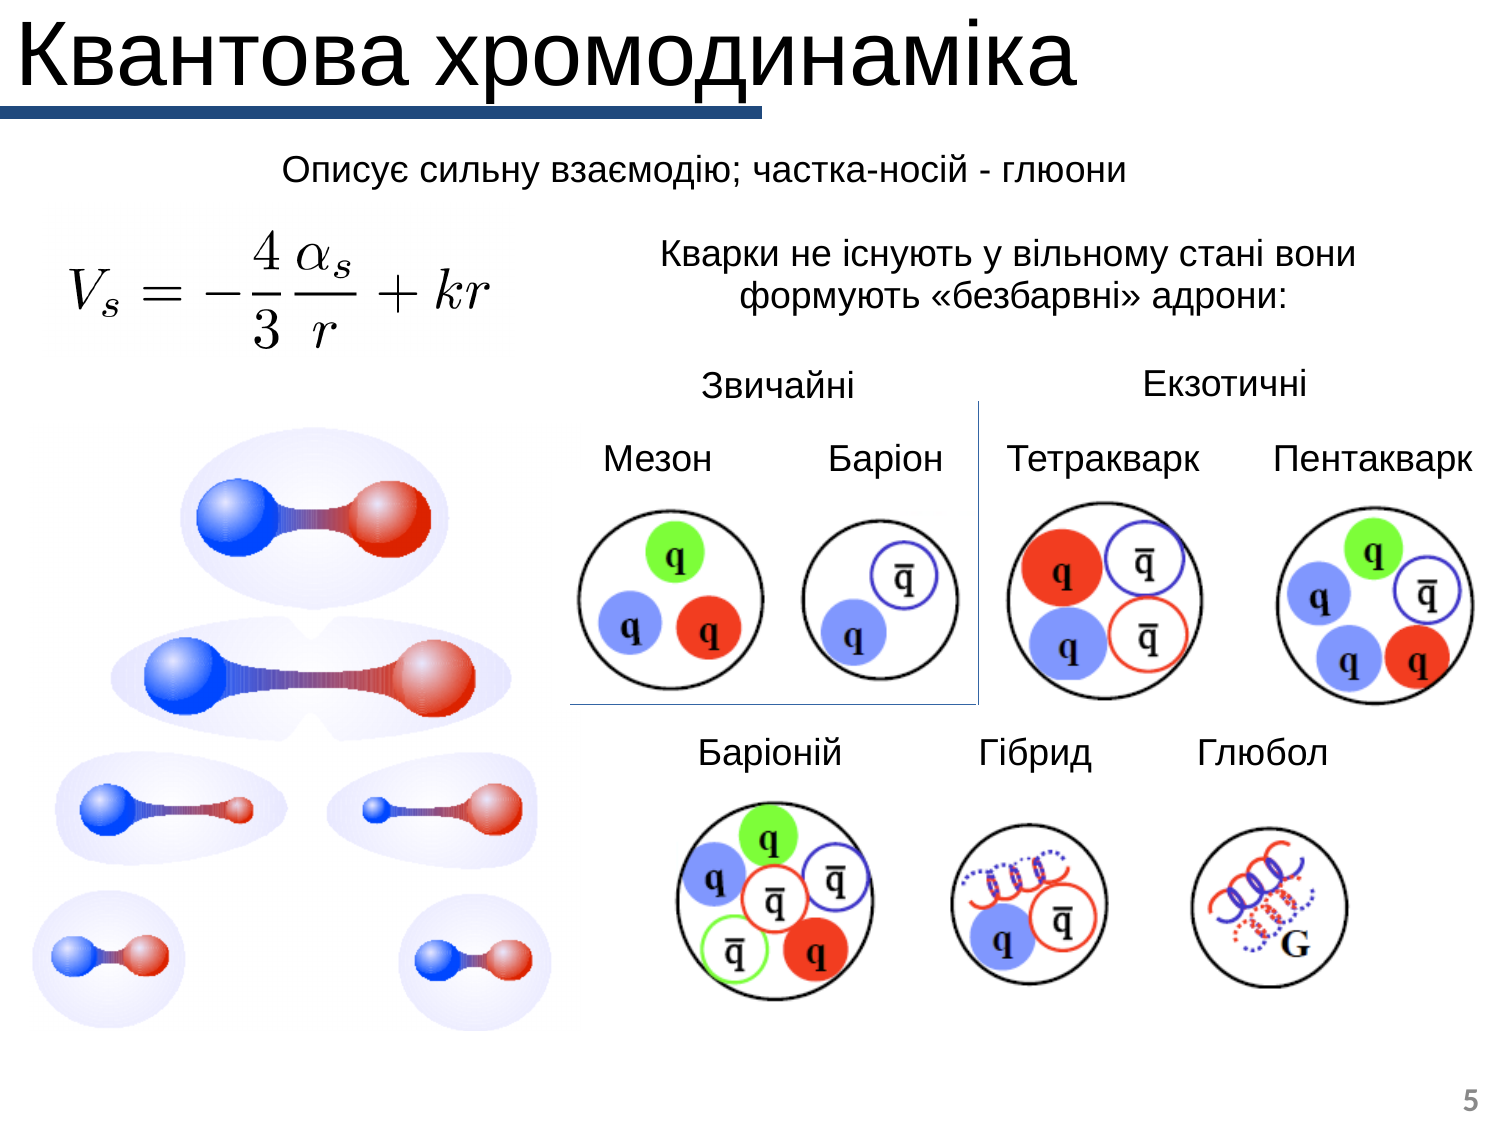

Квантова хромодинаміка
Описує сильну взаємодію; частка-носій - глюони
Кварки не існують у вільному стані вони
формують «безбарвні» адрони:
Eкзотичнi
Звичайнi
Мезон Баріон Тетракварк Пентакварк
 Баріоній Гібрид Глюбол